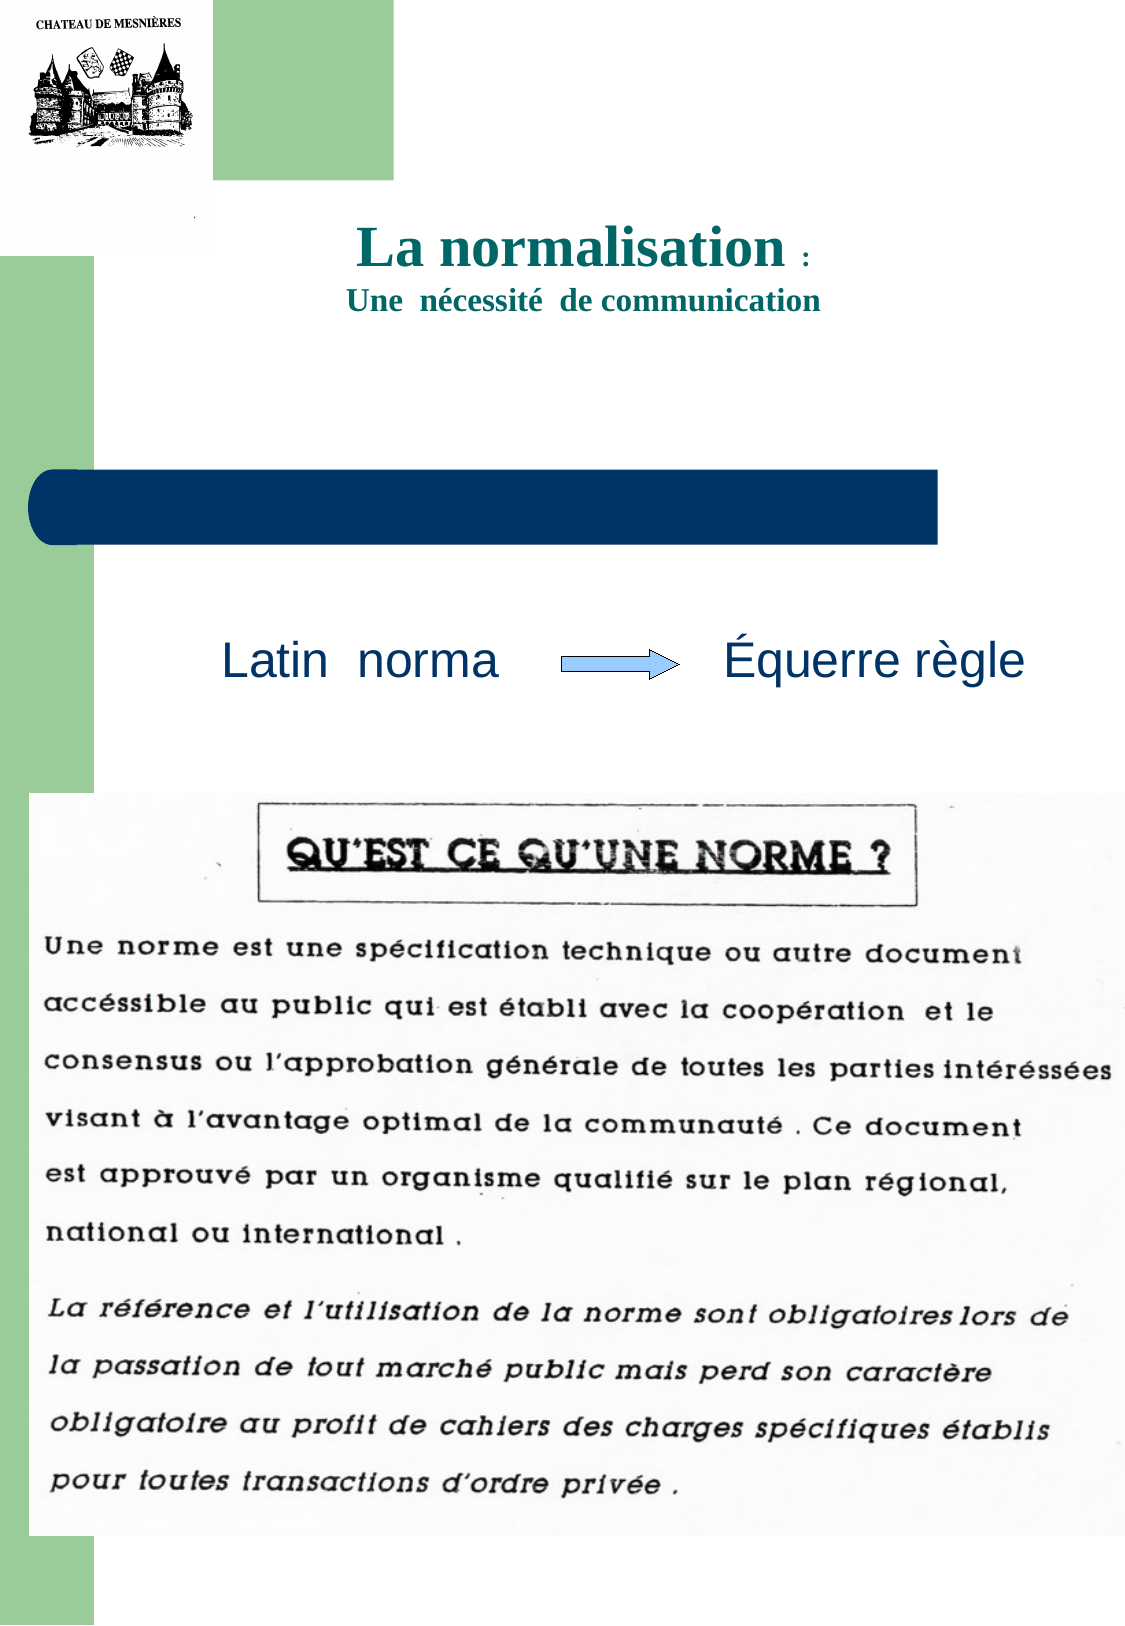

La normalisation :
Une nécessité de communication
Latin norma
Équerre règle